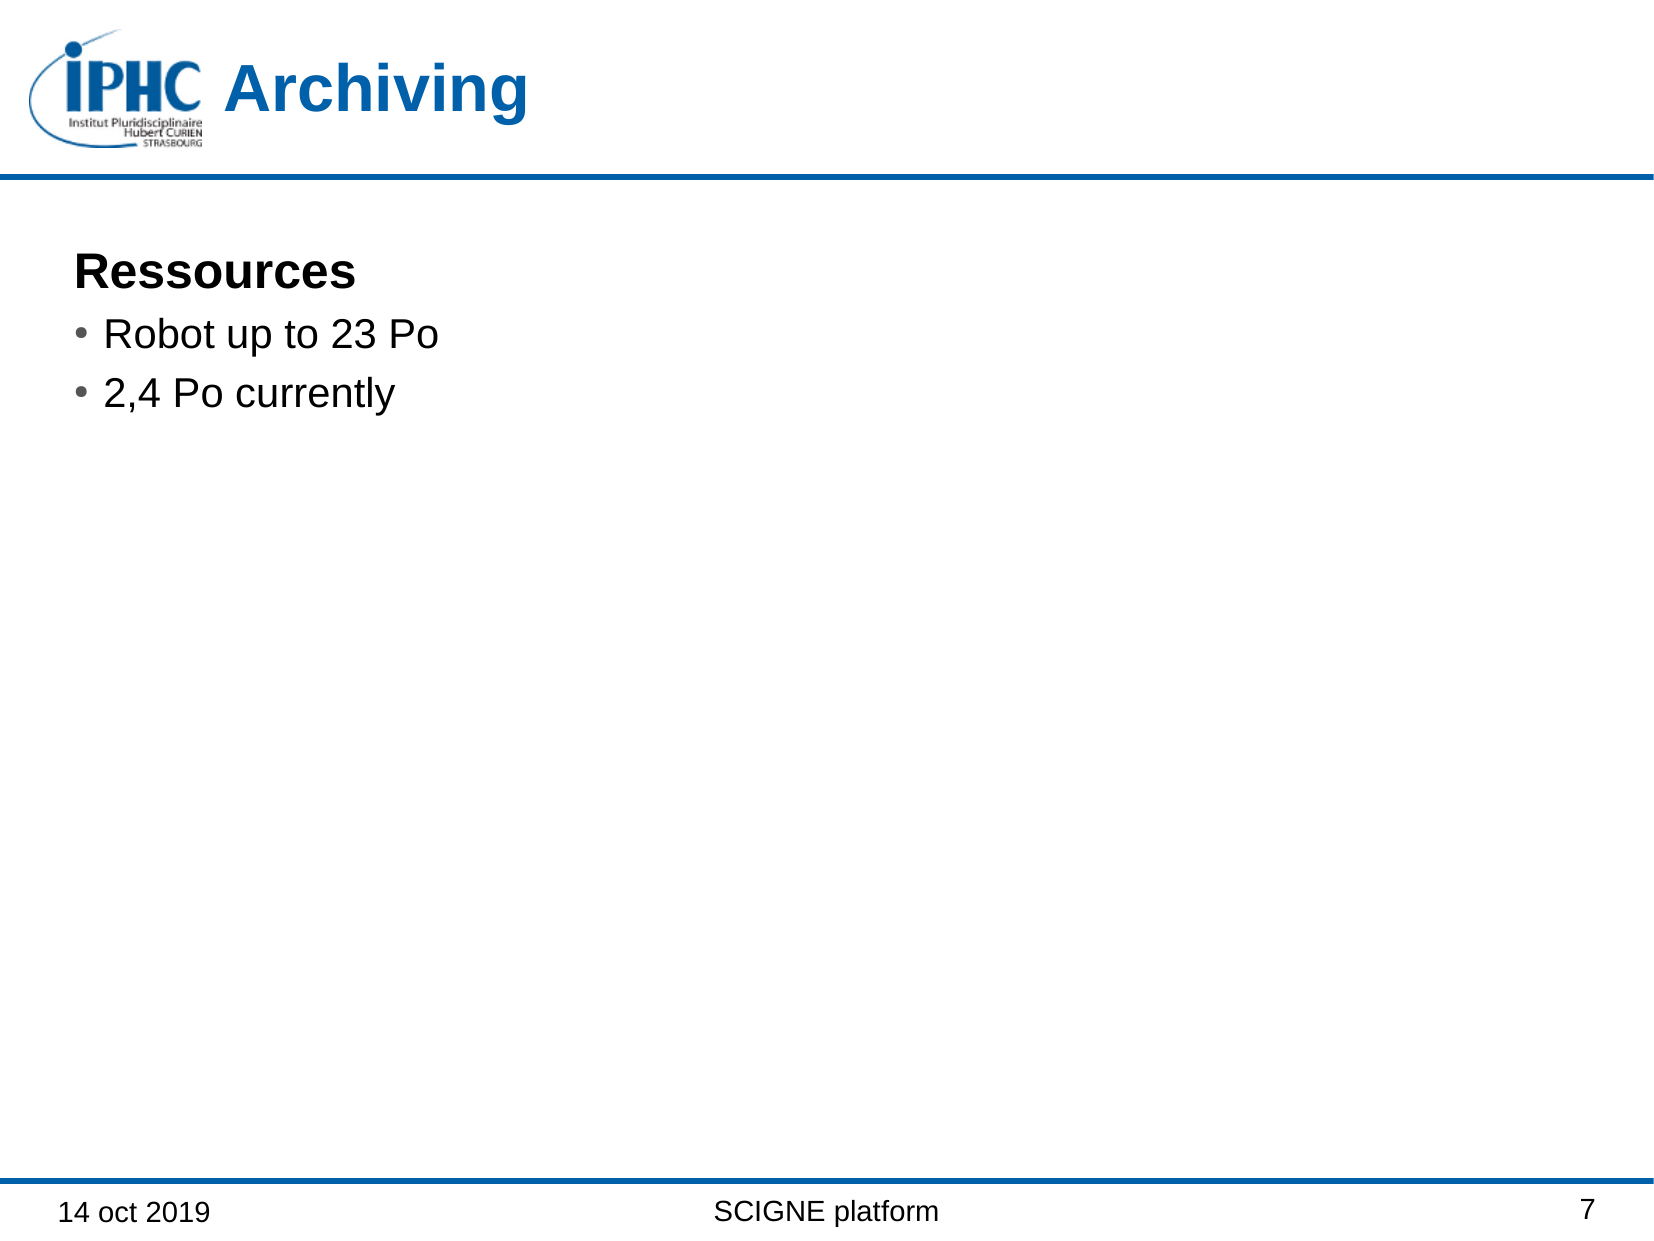

Archiving
Ressources
Robot up to 23 Po
2,4 Po currently
7
SCIGNE platform
14 oct 2019